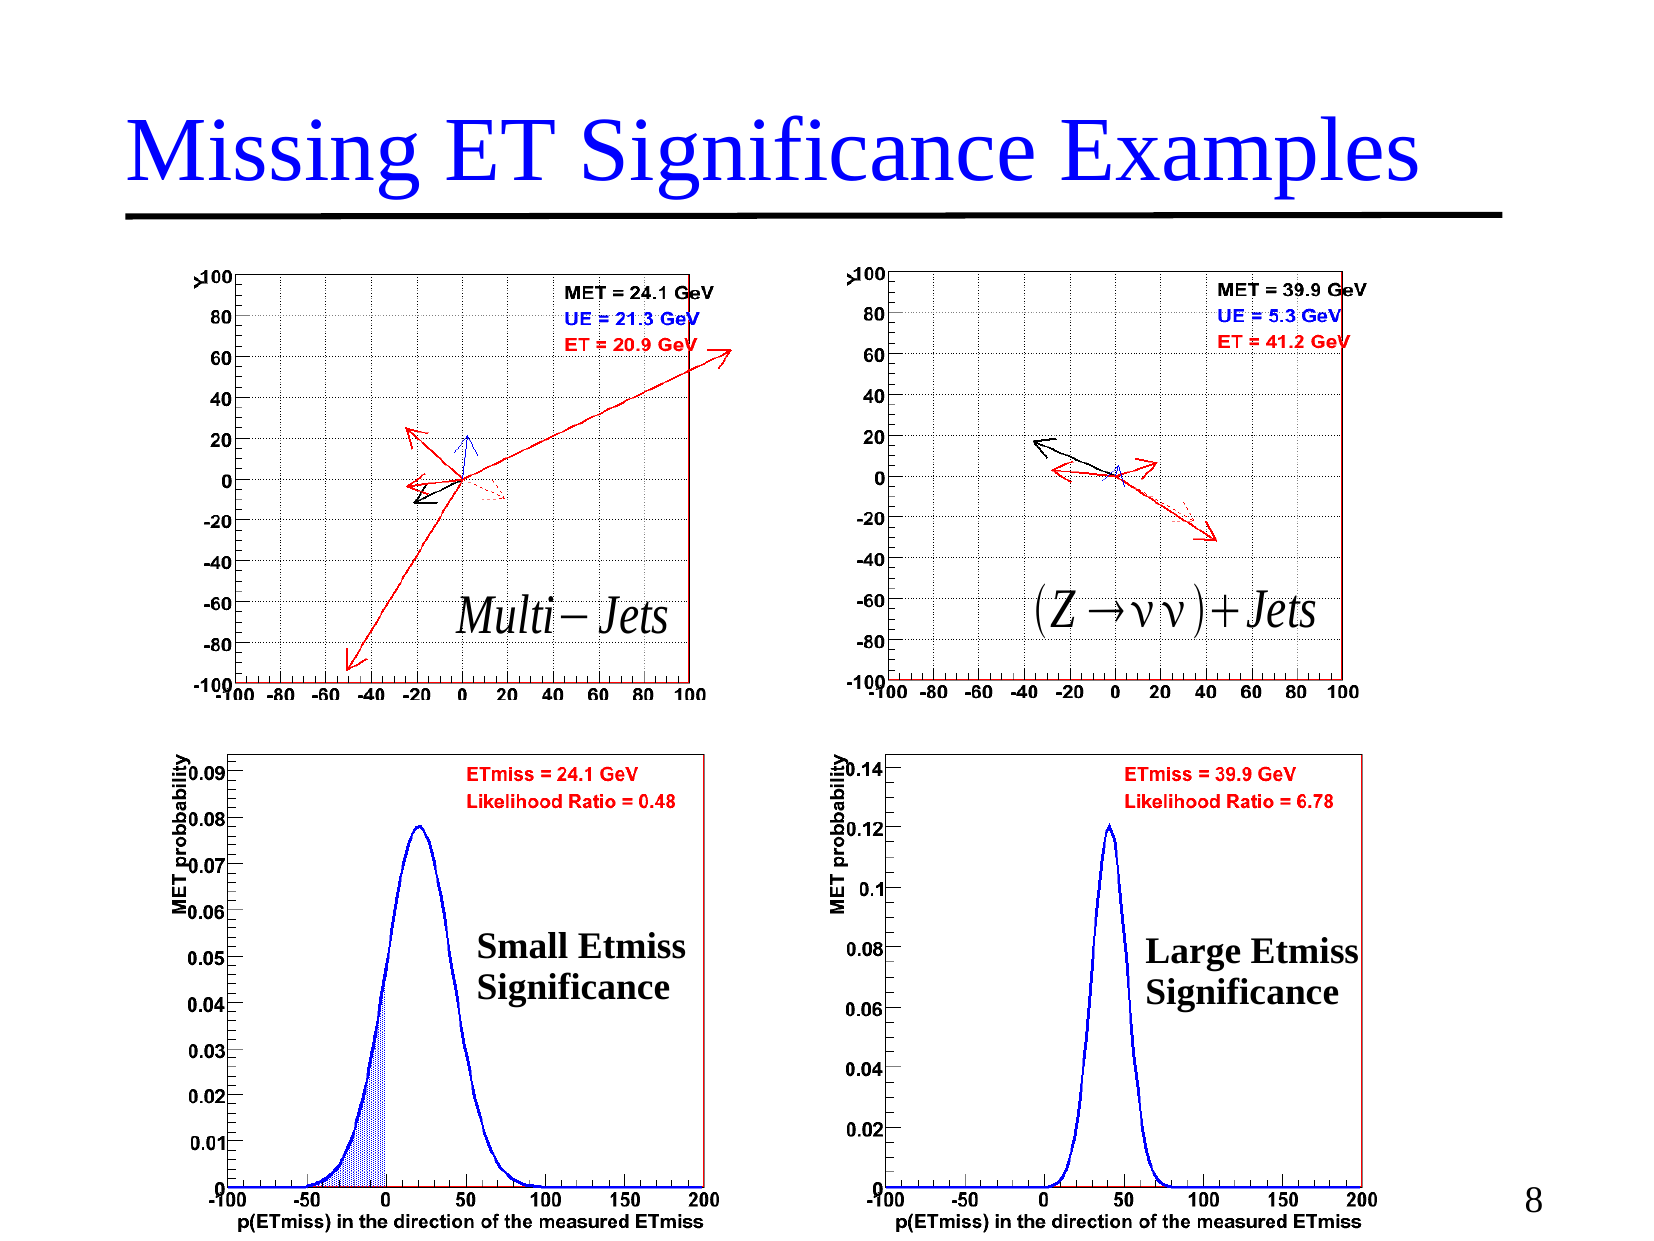

Missing ET Significance Examples
Small Etmiss
Significance
Large Etmiss
Significance